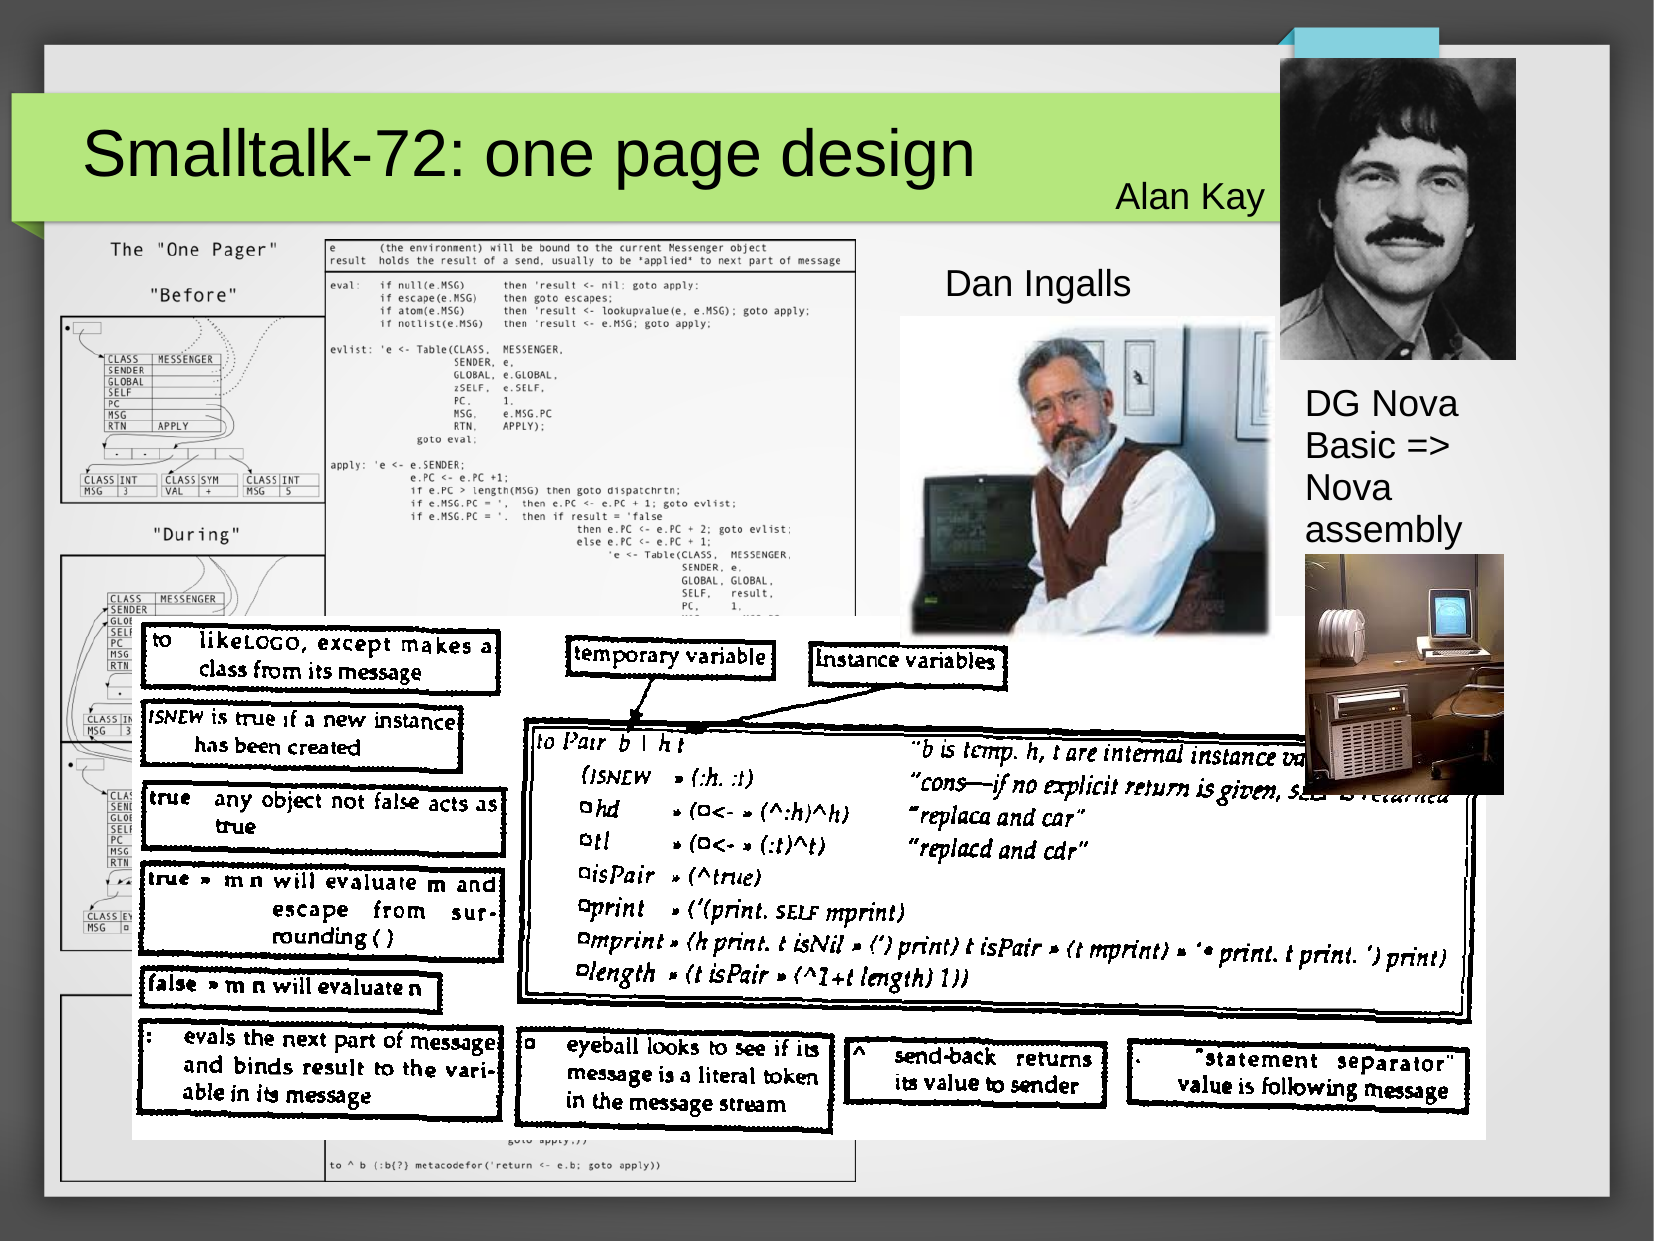

# Smalltalk-72: one page design
Alan Kay
Dan Ingalls
DG Nova Basic => Nova assembly